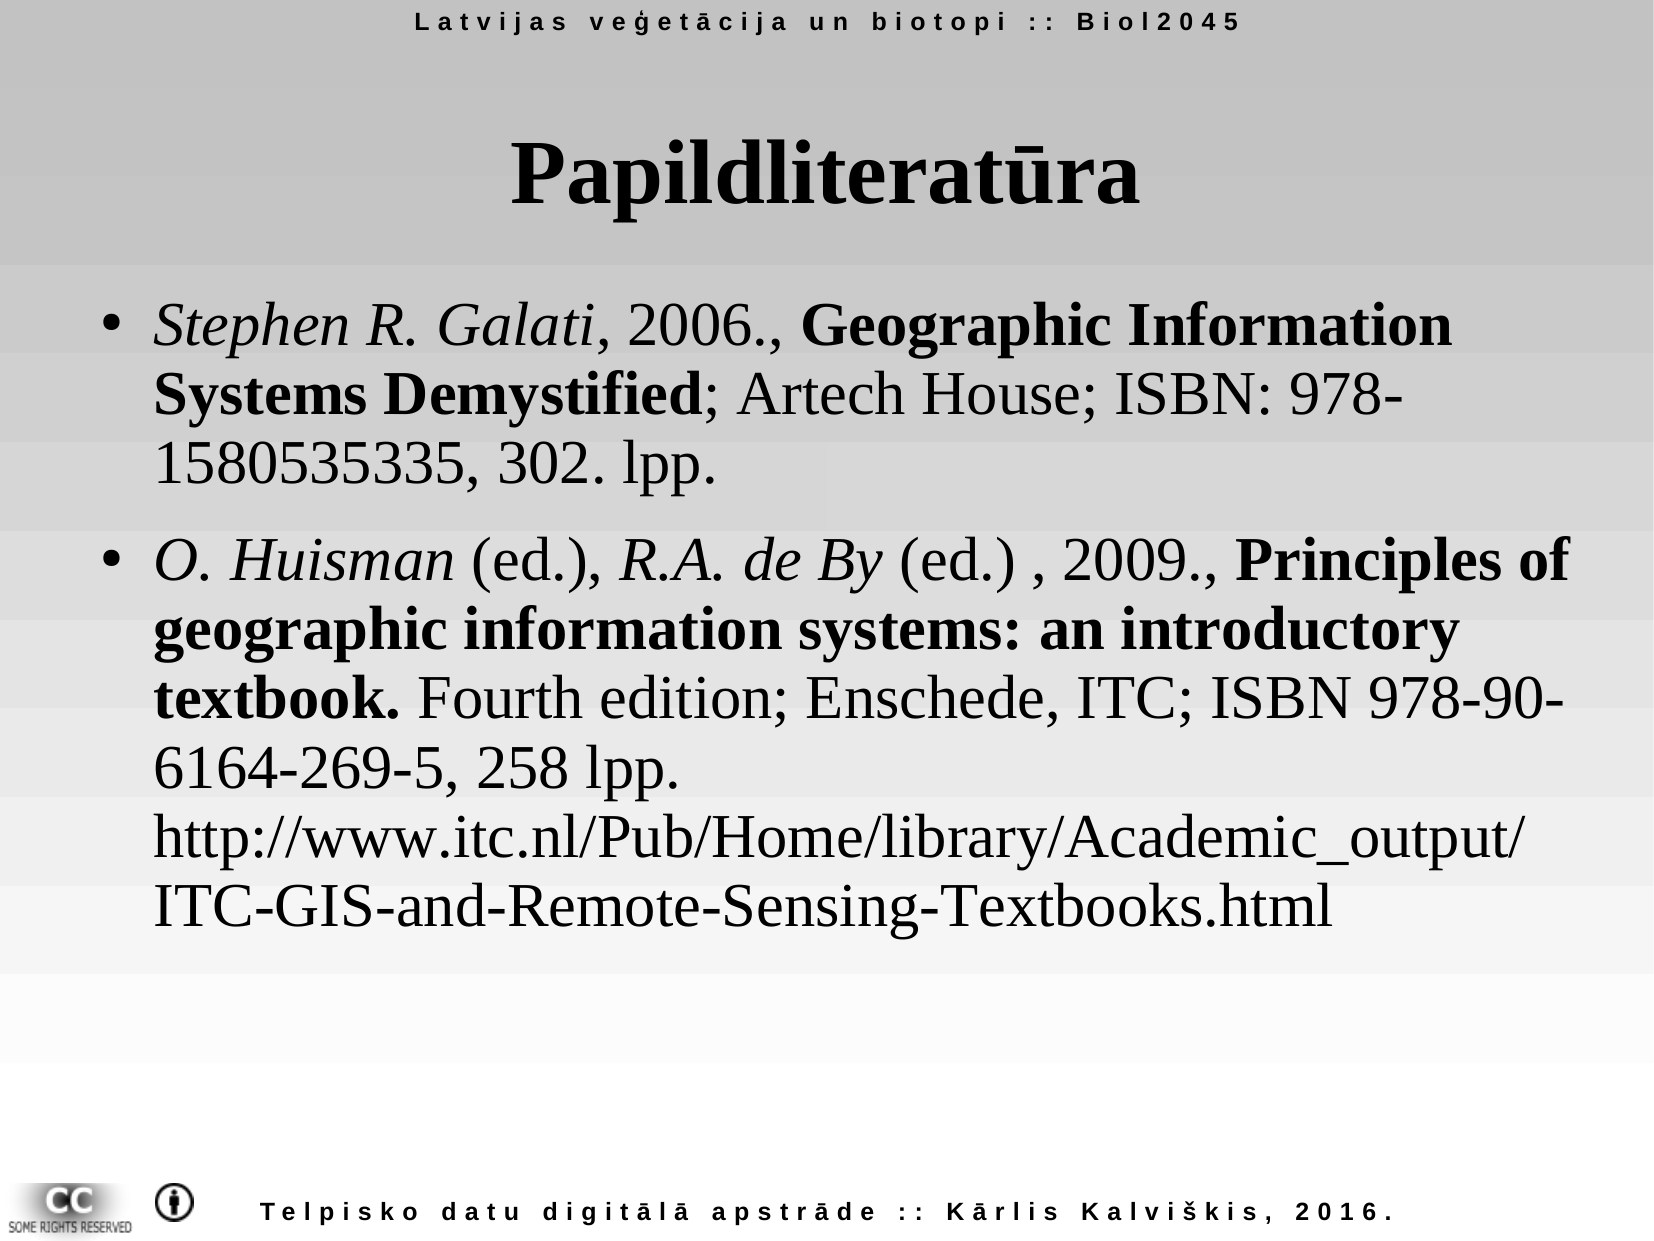

# Papildliteratūra
Stephen R. Galati, 2006., Geographic Information Systems Demystified; Artech House; ISBN: 978-1580535335, 302. lpp.
O. Huisman (ed.), R.A. de By (ed.) , 2009., Principles of geographic information systems: an introductory textbook. Fourth edition; Enschede, ITC; ISBN 978-90-6164-269-5, 258 lpp.
http://www.itc.nl/Pub/Home/library/Academic_output/
ITC-GIS-and-Remote-Sensing-Textbooks.html